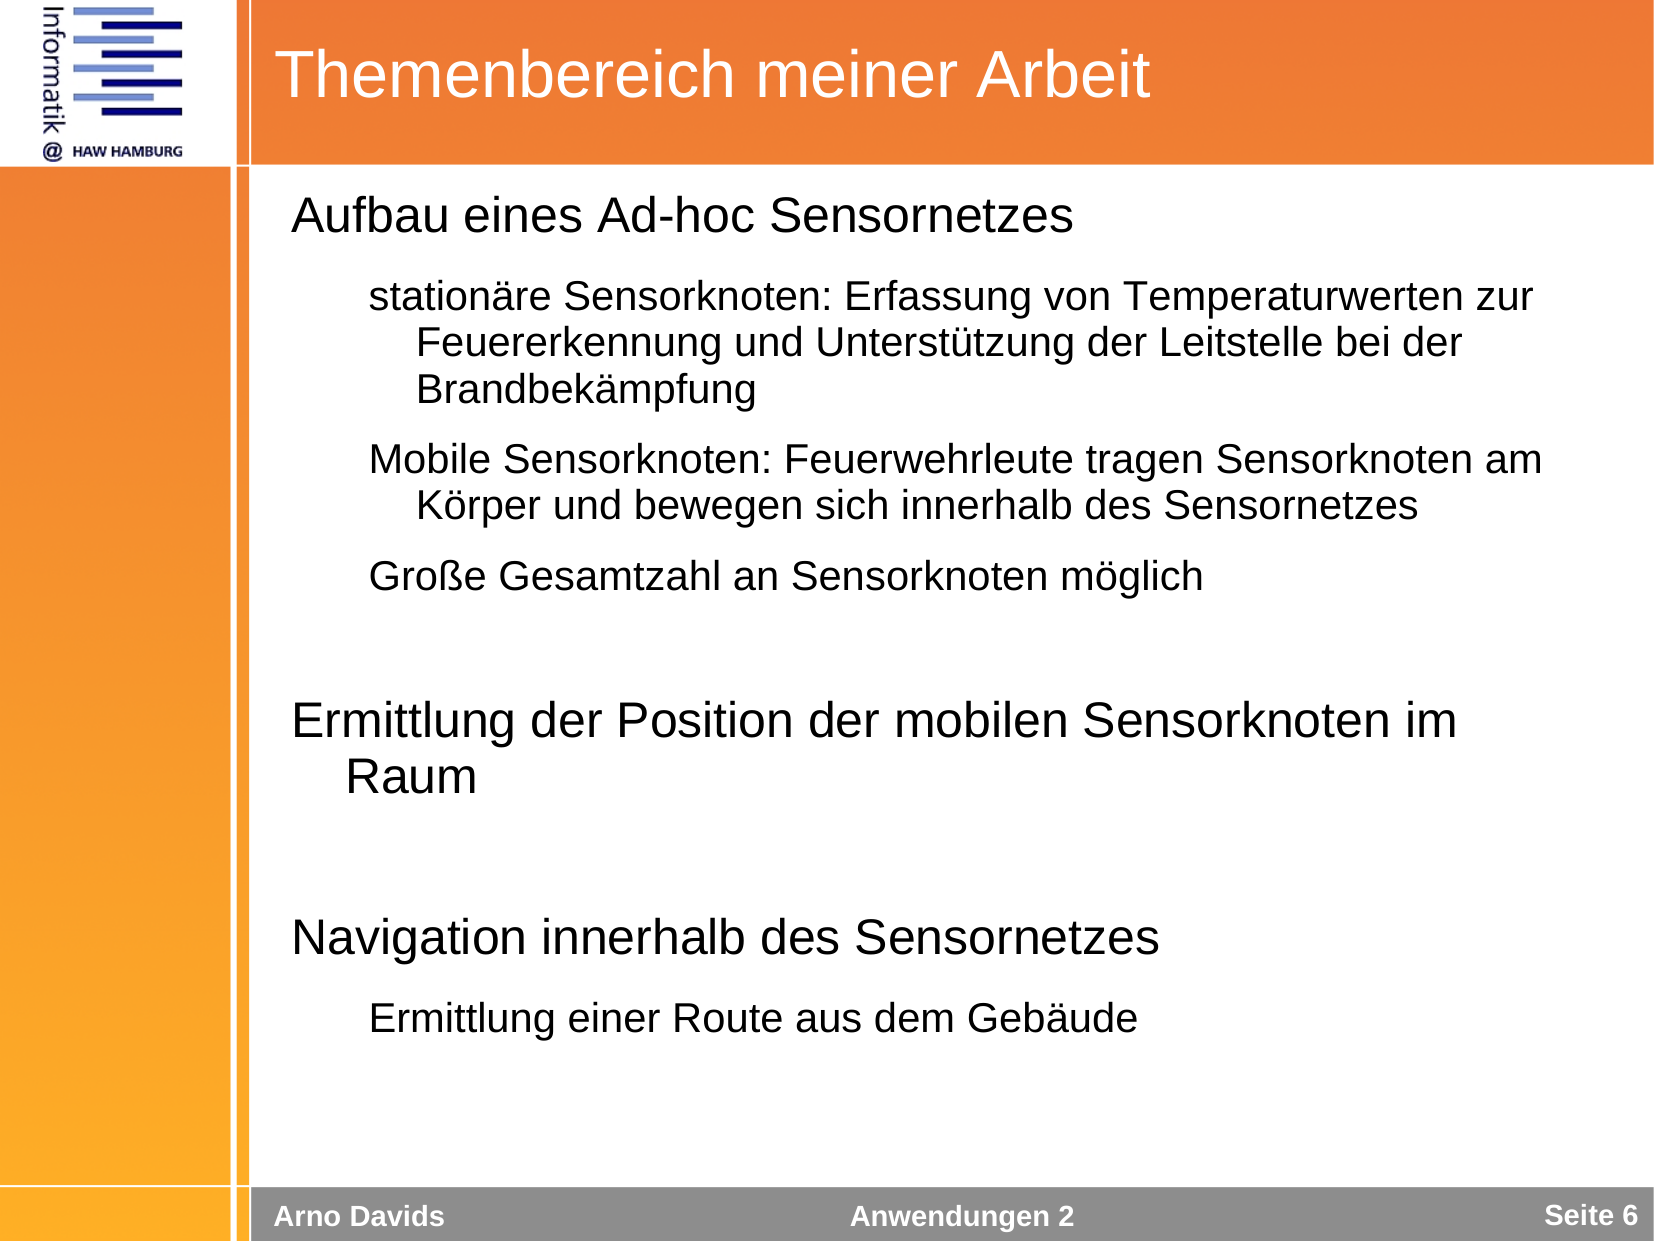

# Themenbereich meiner Arbeit
Aufbau eines Ad-hoc Sensornetzes
stationäre Sensorknoten: Erfassung von Temperaturwerten zur Feuererkennung und Unterstützung der Leitstelle bei der Brandbekämpfung
Mobile Sensorknoten: Feuerwehrleute tragen Sensorknoten am Körper und bewegen sich innerhalb des Sensornetzes
Große Gesamtzahl an Sensorknoten möglich
Ermittlung der Position der mobilen Sensorknoten im Raum
Navigation innerhalb des Sensornetzes
Ermittlung einer Route aus dem Gebäude